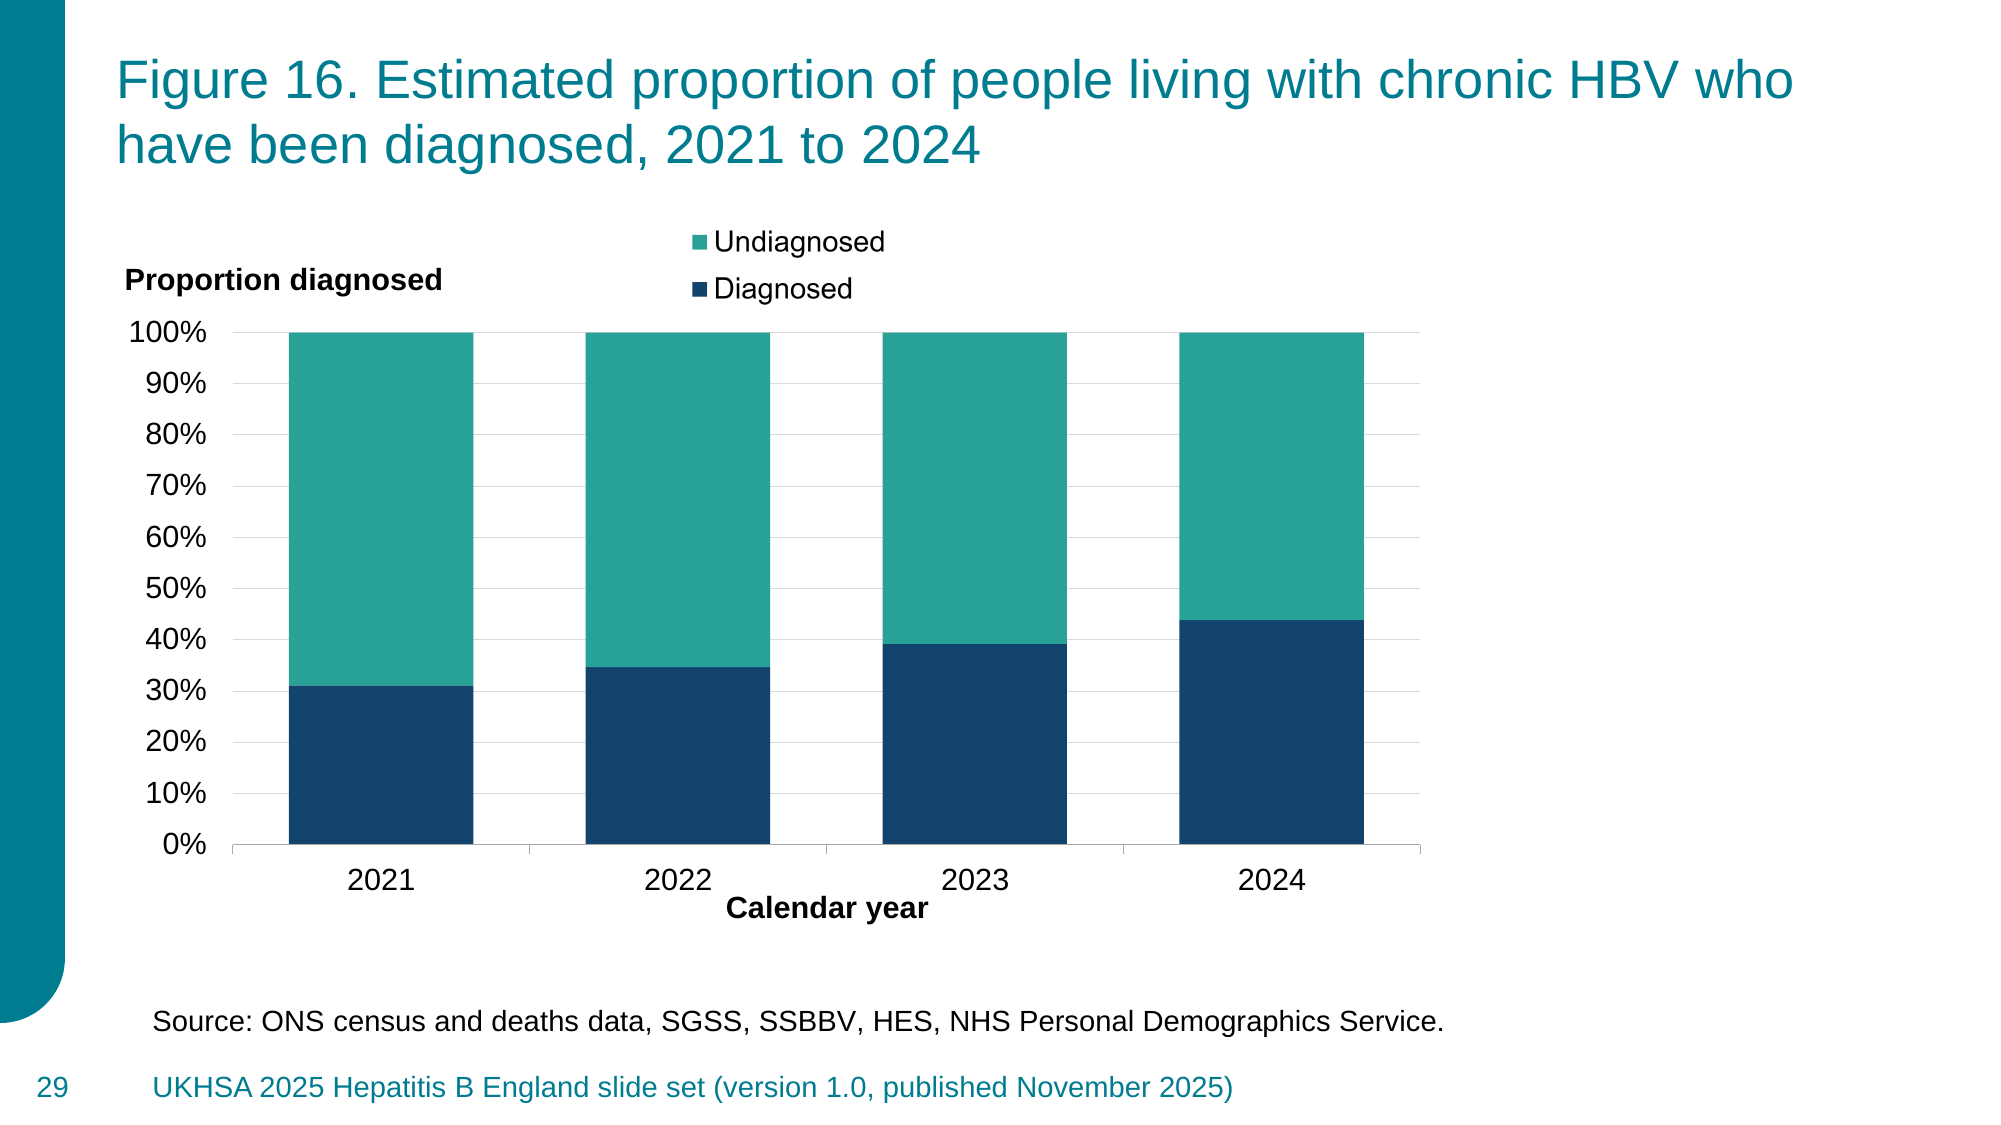

# Figure 16. Estimated proportion of people living with chronic HBV who have been diagnosed, 2021 to 2024
Source: ONS census and deaths data, SGSS, SSBBV, HES, NHS Personal Demographics Service.
20
UKHSA 2025 Hepatitis B England slide set (version 1.0, published November 2025)